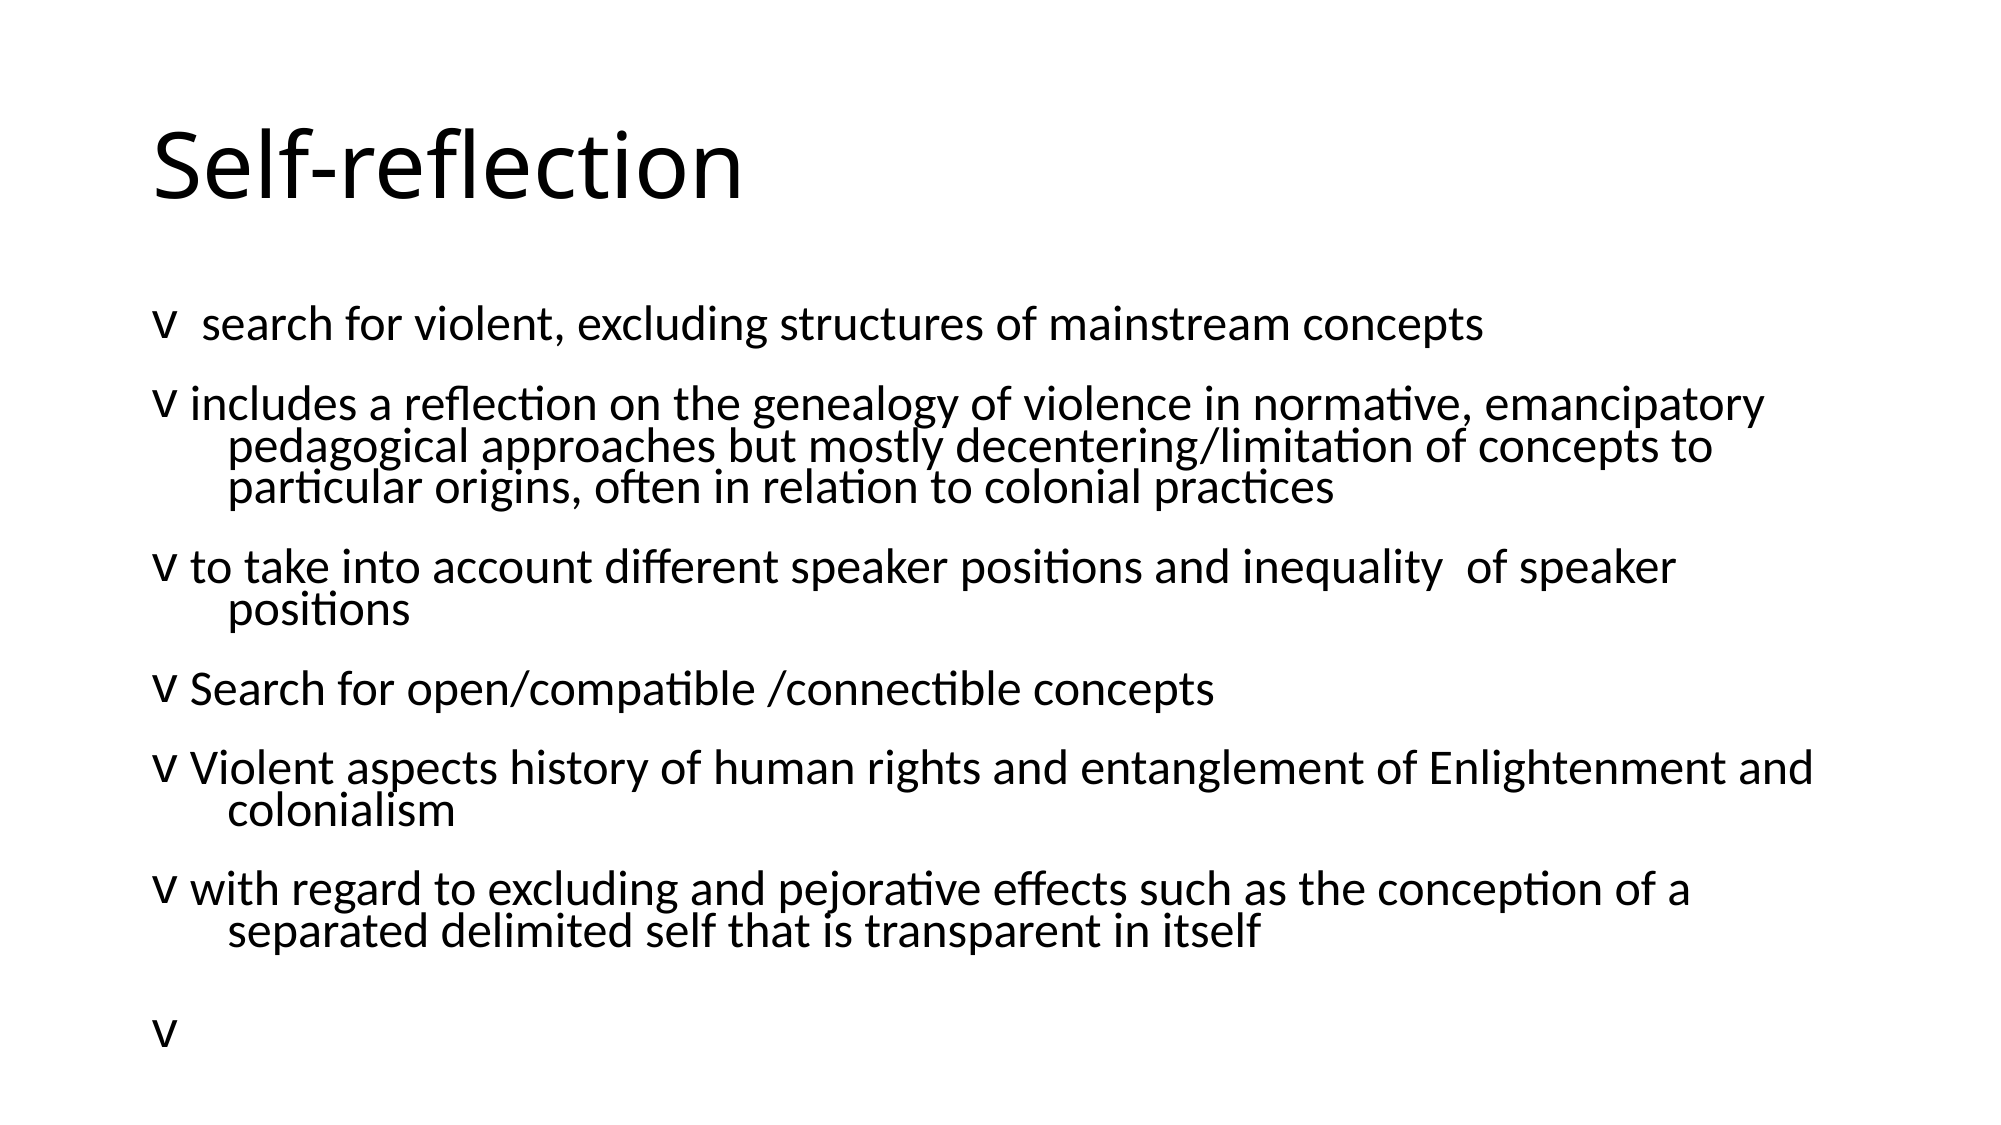

# Self-reflection
 search for violent, excluding structures of mainstream concepts
includes a reflection on the genealogy of violence in normative, emancipatory pedagogical approaches but mostly decentering/limitation of concepts to particular origins, often in relation to colonial practices
to take into account different speaker positions and inequality of speaker positions
Search for open/compatible /connectible concepts
Violent aspects history of human rights and entanglement of Enlightenment and colonialism
with regard to excluding and pejorative effects such as the conception of a separated delimited self that is transparent in itself